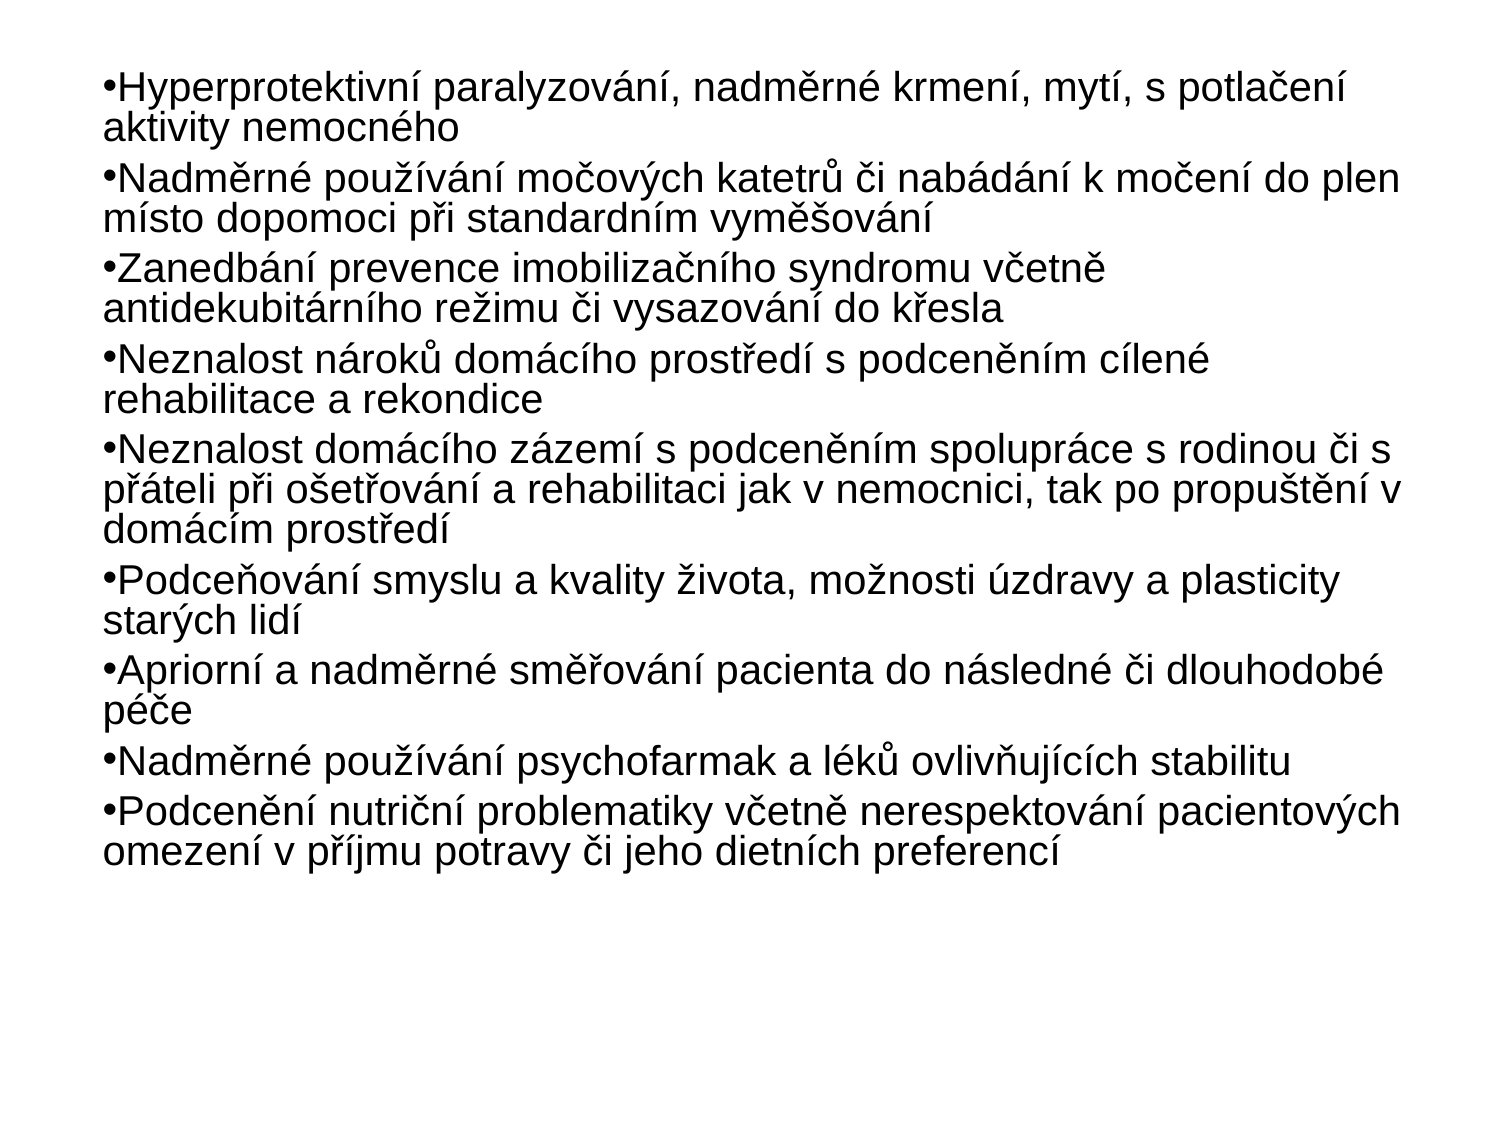

# Hyperprotektivní paralyzování, nadměrné krmení, mytí, s potlačení aktivity nemocného
Nadměrné používání močových katetrů či nabádání k močení do plen místo dopomoci při standardním vyměšování
Zanedbání prevence imobilizačního syndromu včetně antidekubitárního režimu či vysazování do křesla
Neznalost nároků domácího prostředí s podceněním cílené rehabilitace a rekondice
Neznalost domácího zázemí s podceněním spolupráce s rodinou či s přáteli při ošetřování a rehabilitaci jak v nemocnici, tak po propuštění v domácím prostředí
Podceňování smyslu a kvality života, možnosti úzdravy a plasticity starých lidí
Apriorní a nadměrné směřování pacienta do následné či dlouhodobé péče
Nadměrné používání psychofarmak a léků ovlivňujících stabilitu
Podcenění nutriční problematiky včetně nerespektování pacientových omezení v příjmu potravy či jeho dietních preferencí